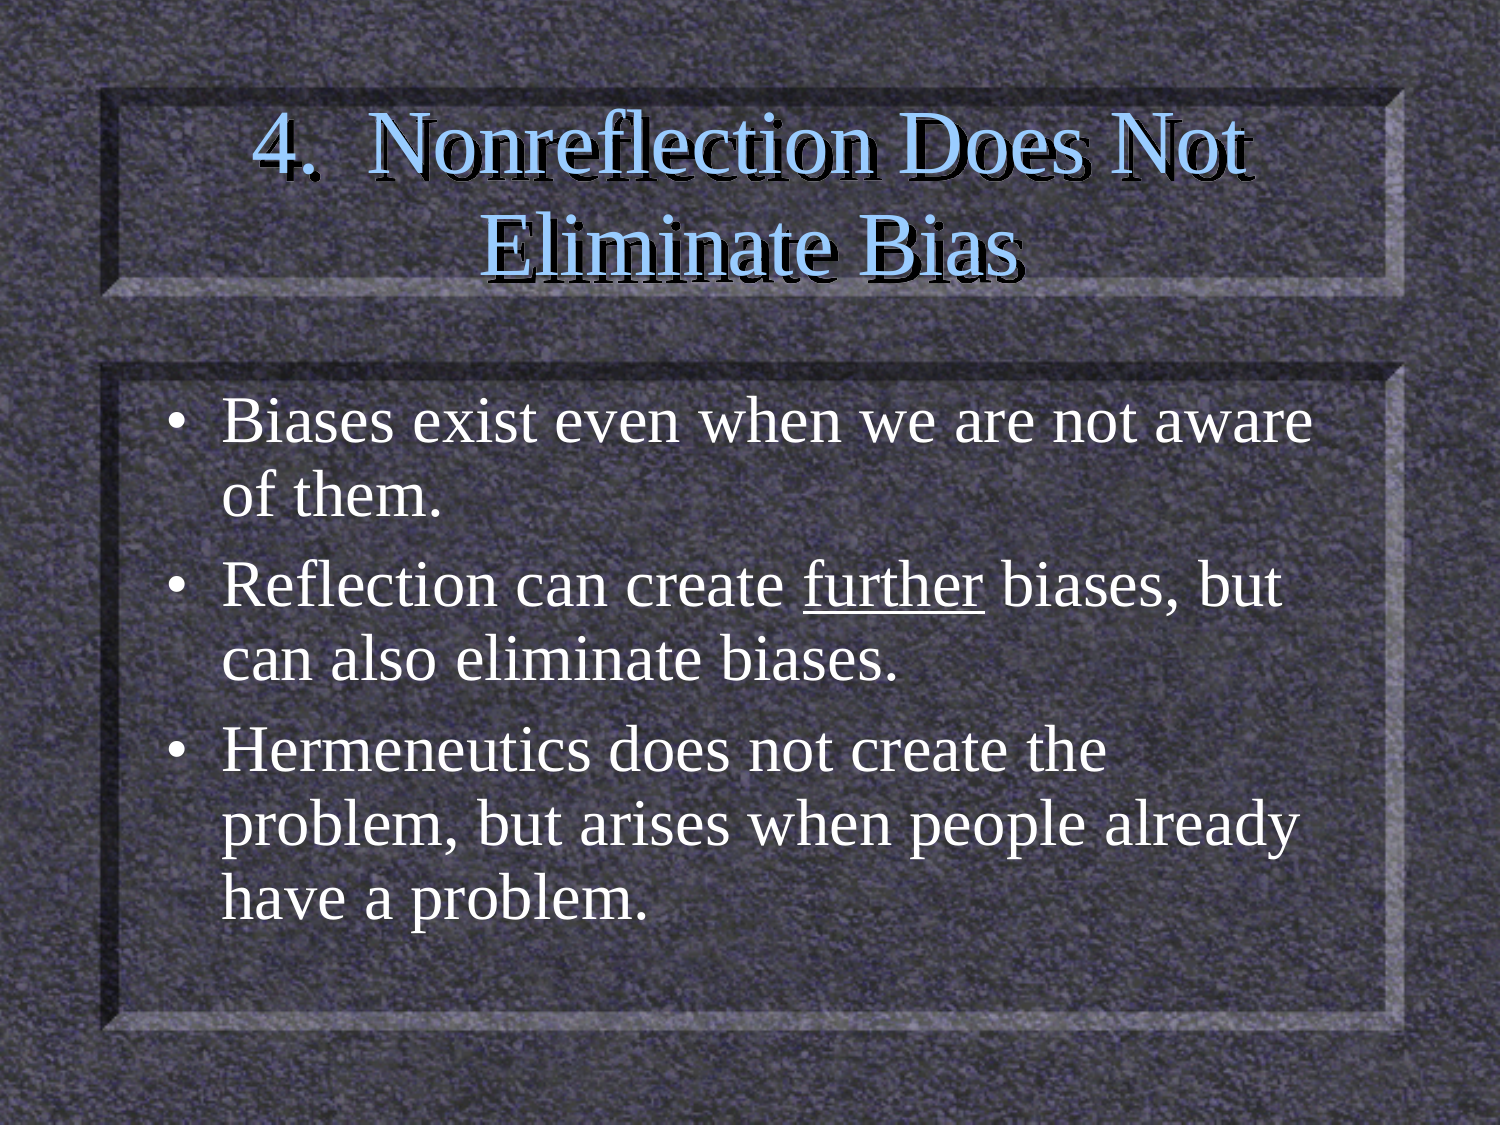

# 4. Nonreflection Does Not Eliminate Bias
Biases exist even when we are not aware of them.
Reflection can create further biases, but can also eliminate biases.
Hermeneutics does not create the problem, but arises when people already have a problem.